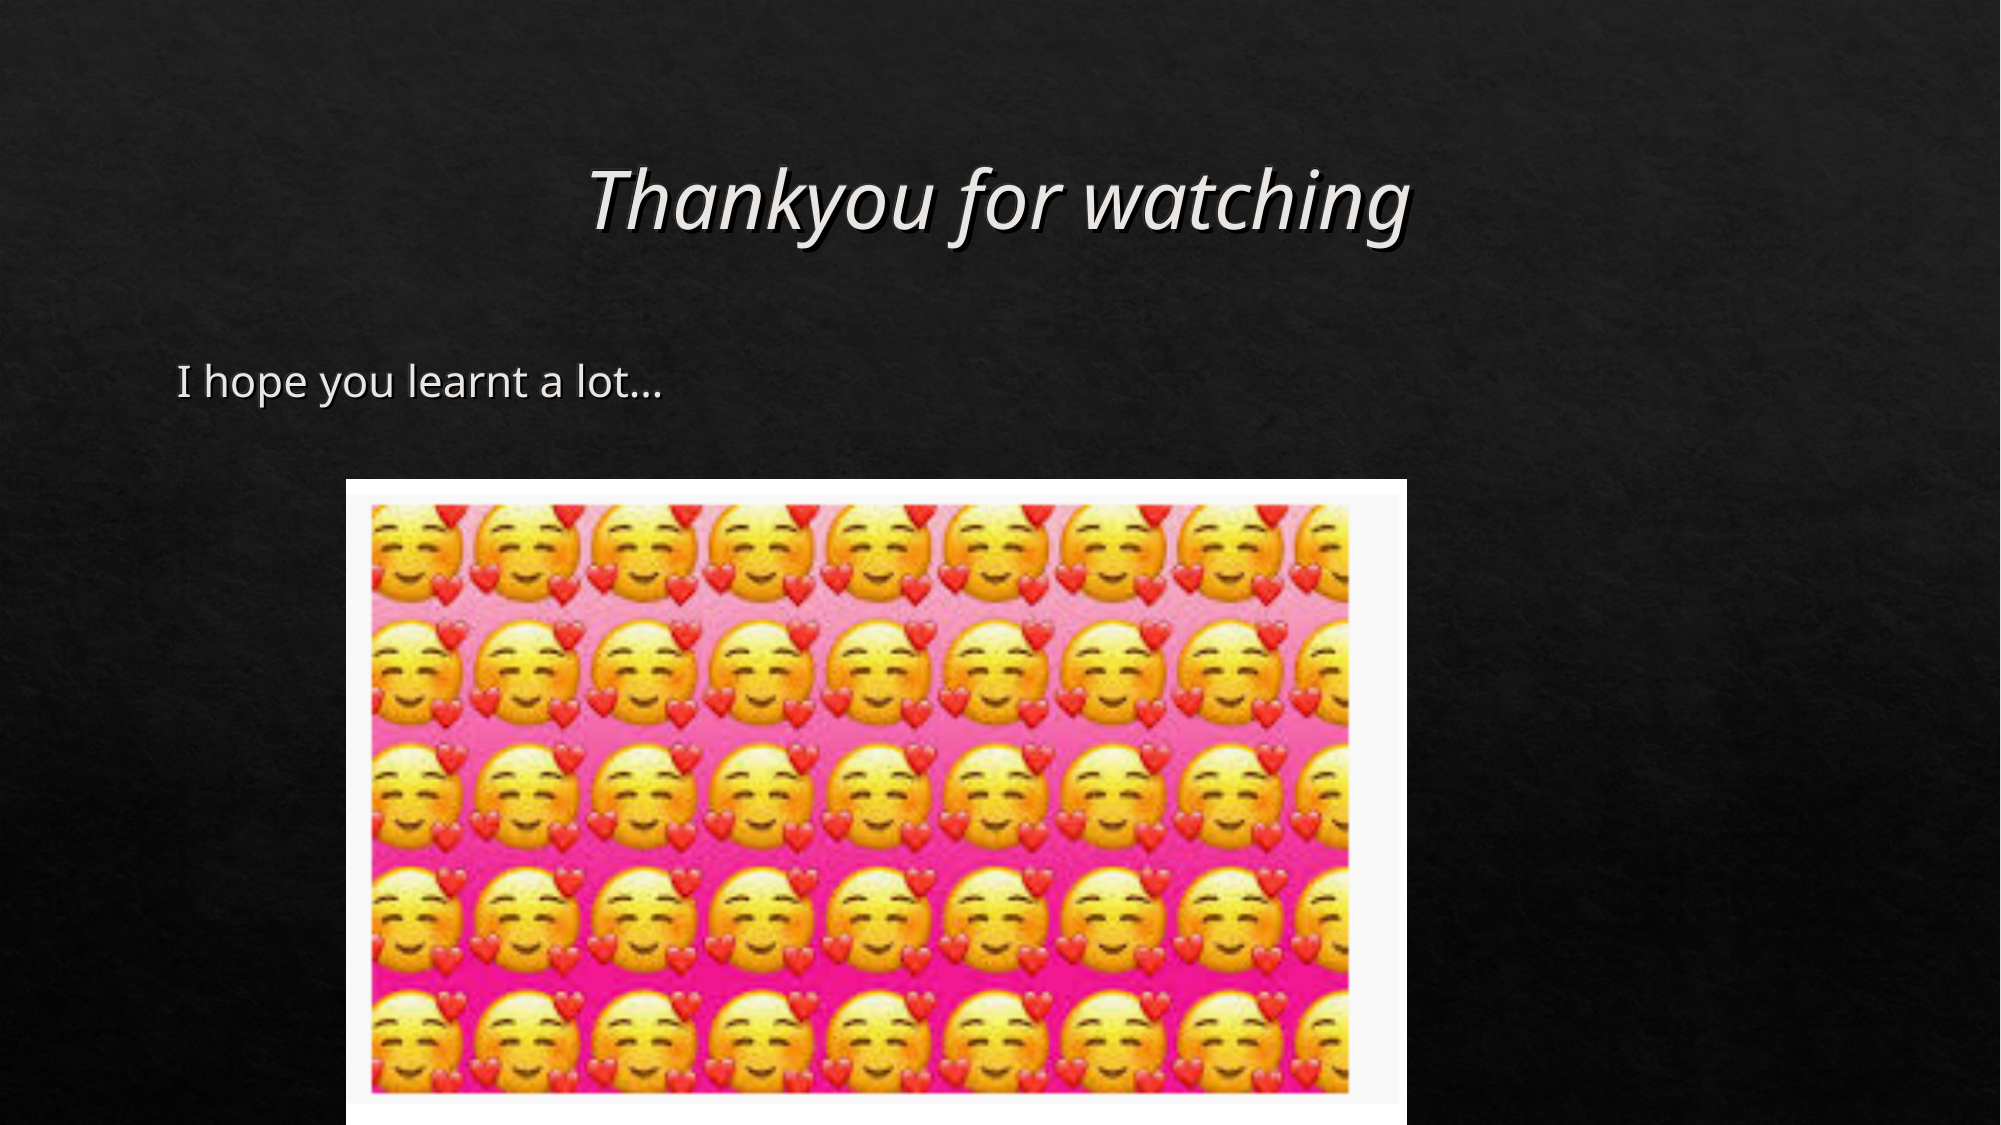

# Thankyou for watching
I hope you learnt a lot…